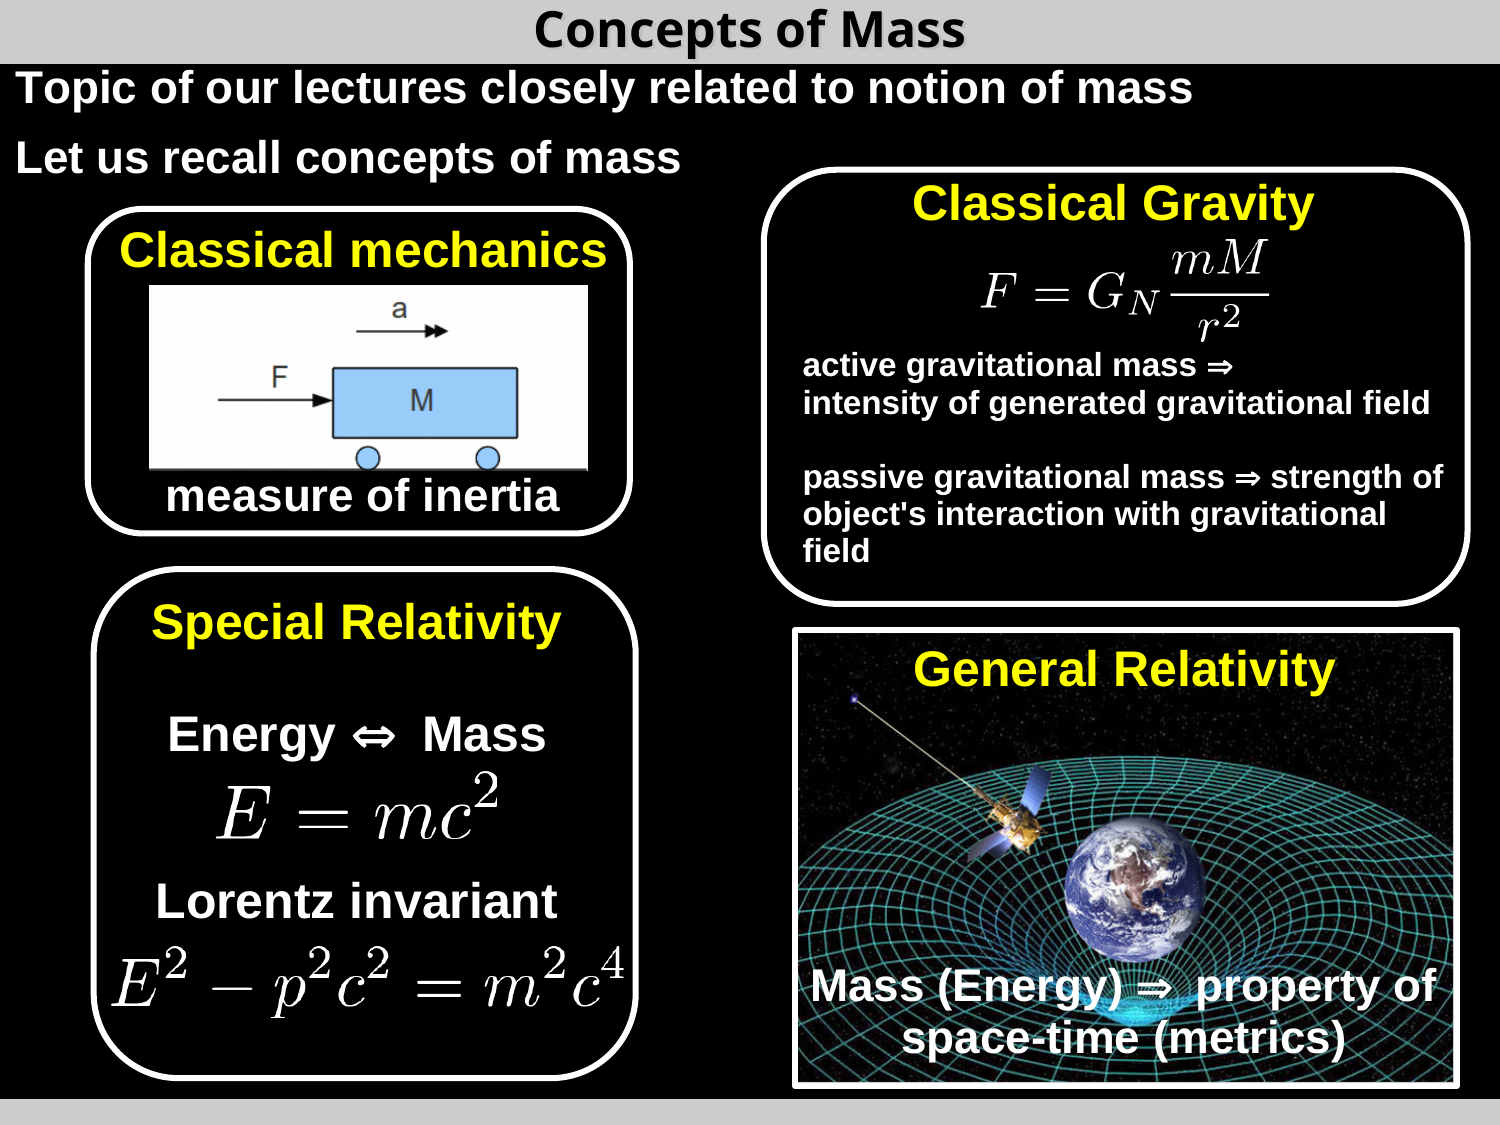

# Concepts of Mass
Topic of our lectures closely related to notion of mass
Let us recall concepts of mass
Classical Gravity
active gravitational mass Þ
intensity of generated gravitational field
passive gravitational mass Þ strength of object's interaction with gravitational field
Classical mechanics
measure of inertia
Special Relativity
Energy Û Mass
Lorentz invariant
General Relativity
Mass (Energy) Þ property of space-time (metrics)